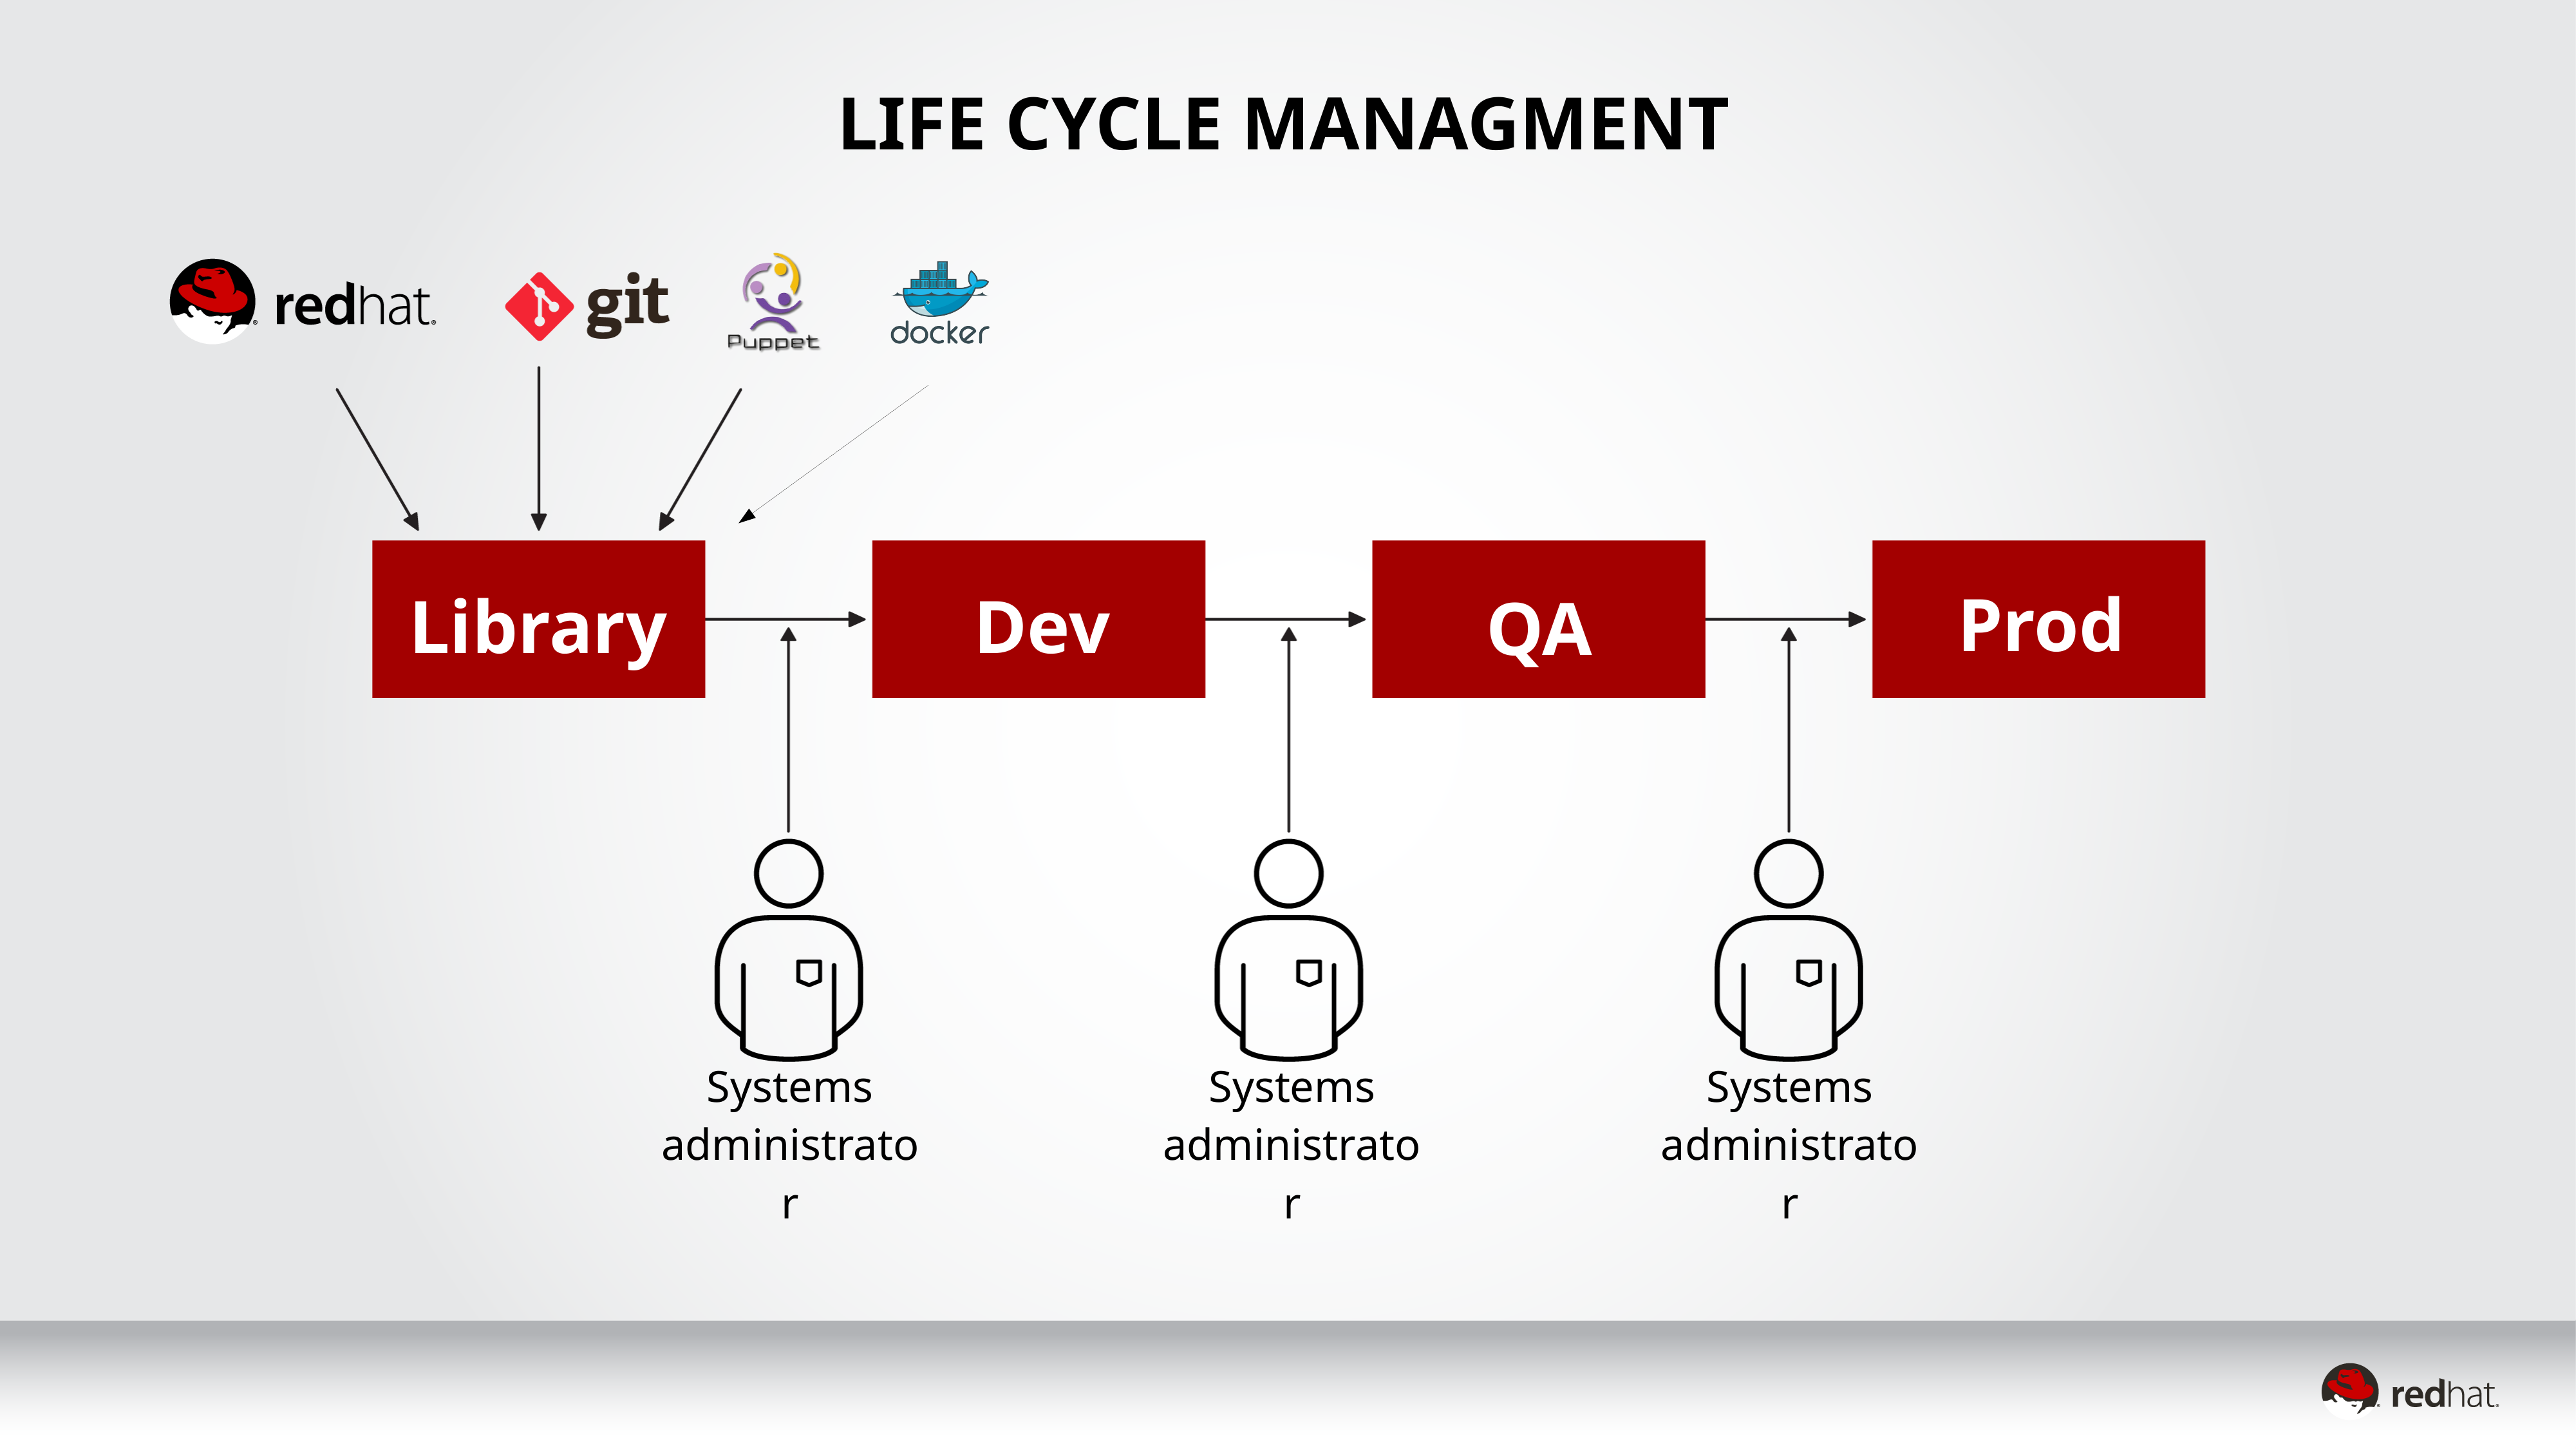

LIFE CYCLE MANAGMENT
Prod
Library
Dev
QA
Systems
administrator
Systems
administrator
Systems
administrator
20